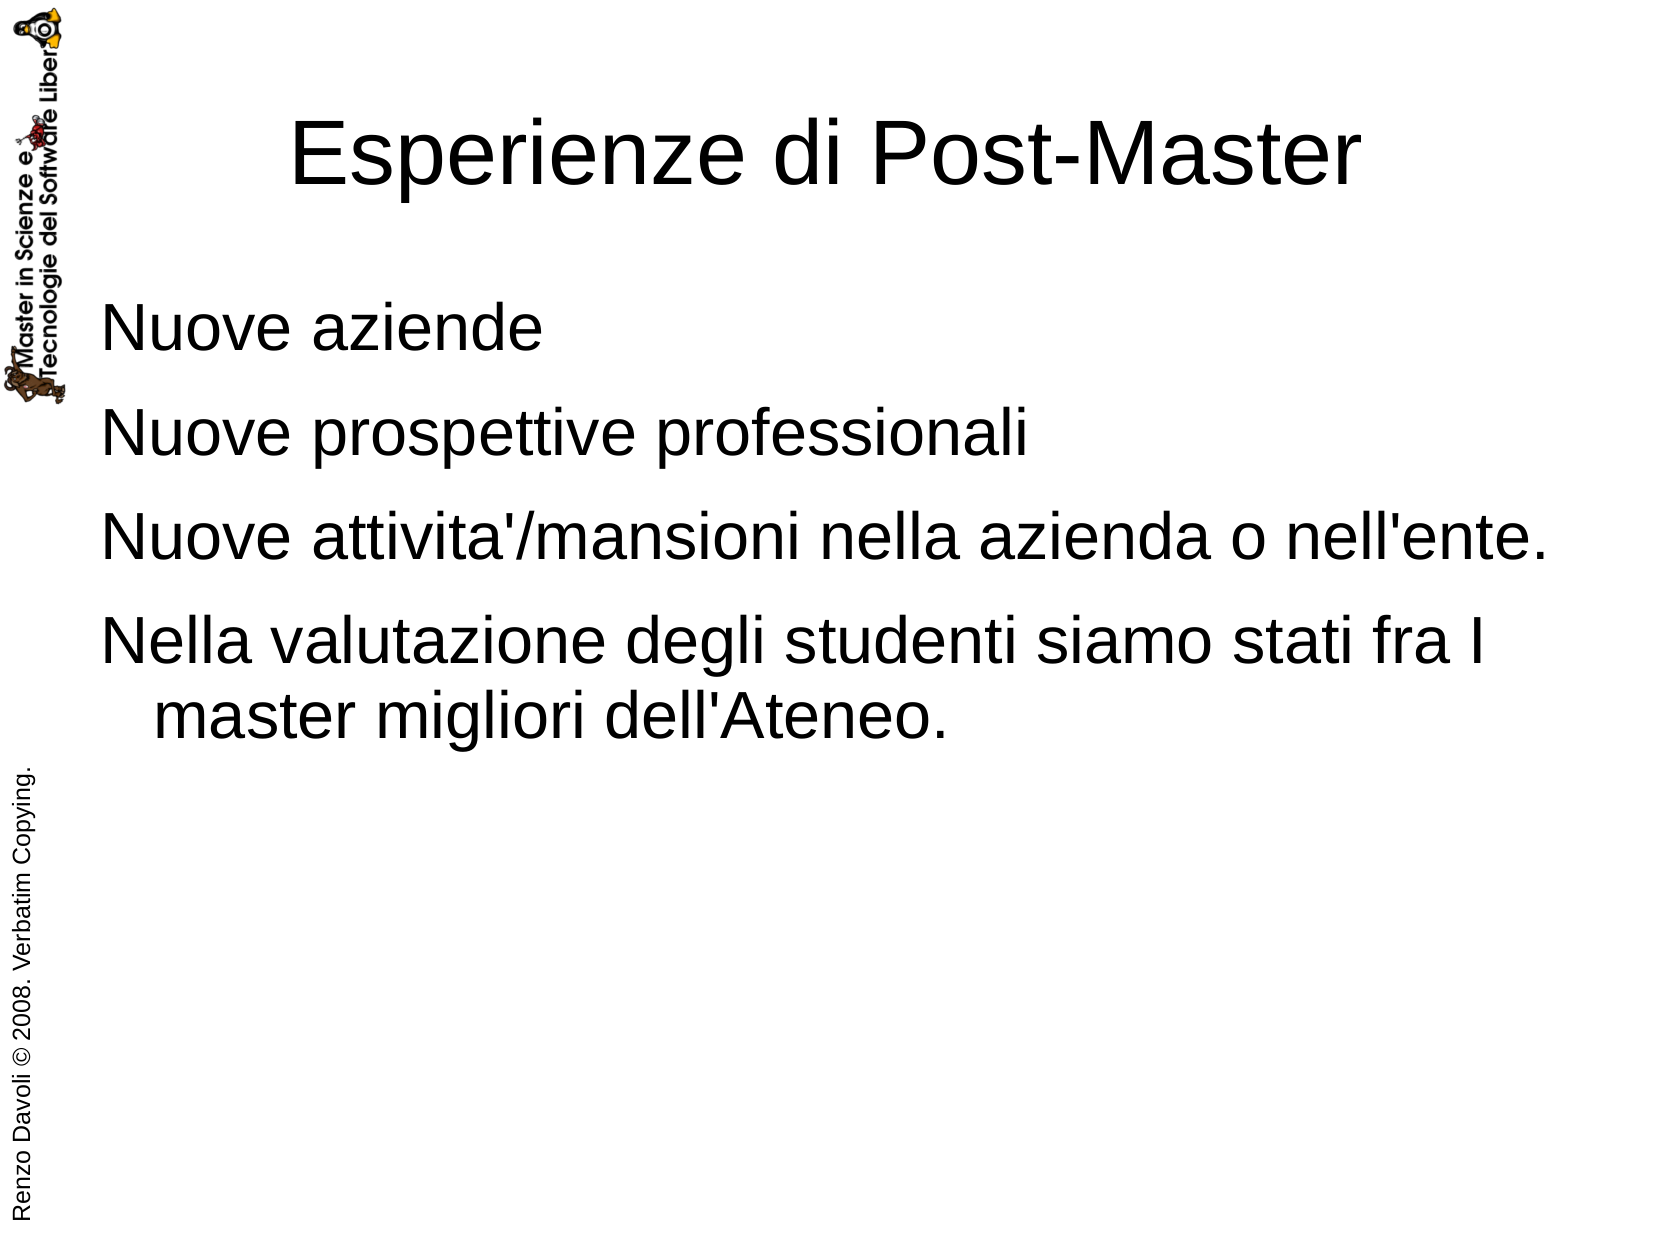

# Esperienze di Post-Master
Nuove aziende
Nuove prospettive professionali
Nuove attivita'/mansioni nella azienda o nell'ente.
Nella valutazione degli studenti siamo stati fra I master migliori dell'Ateneo.